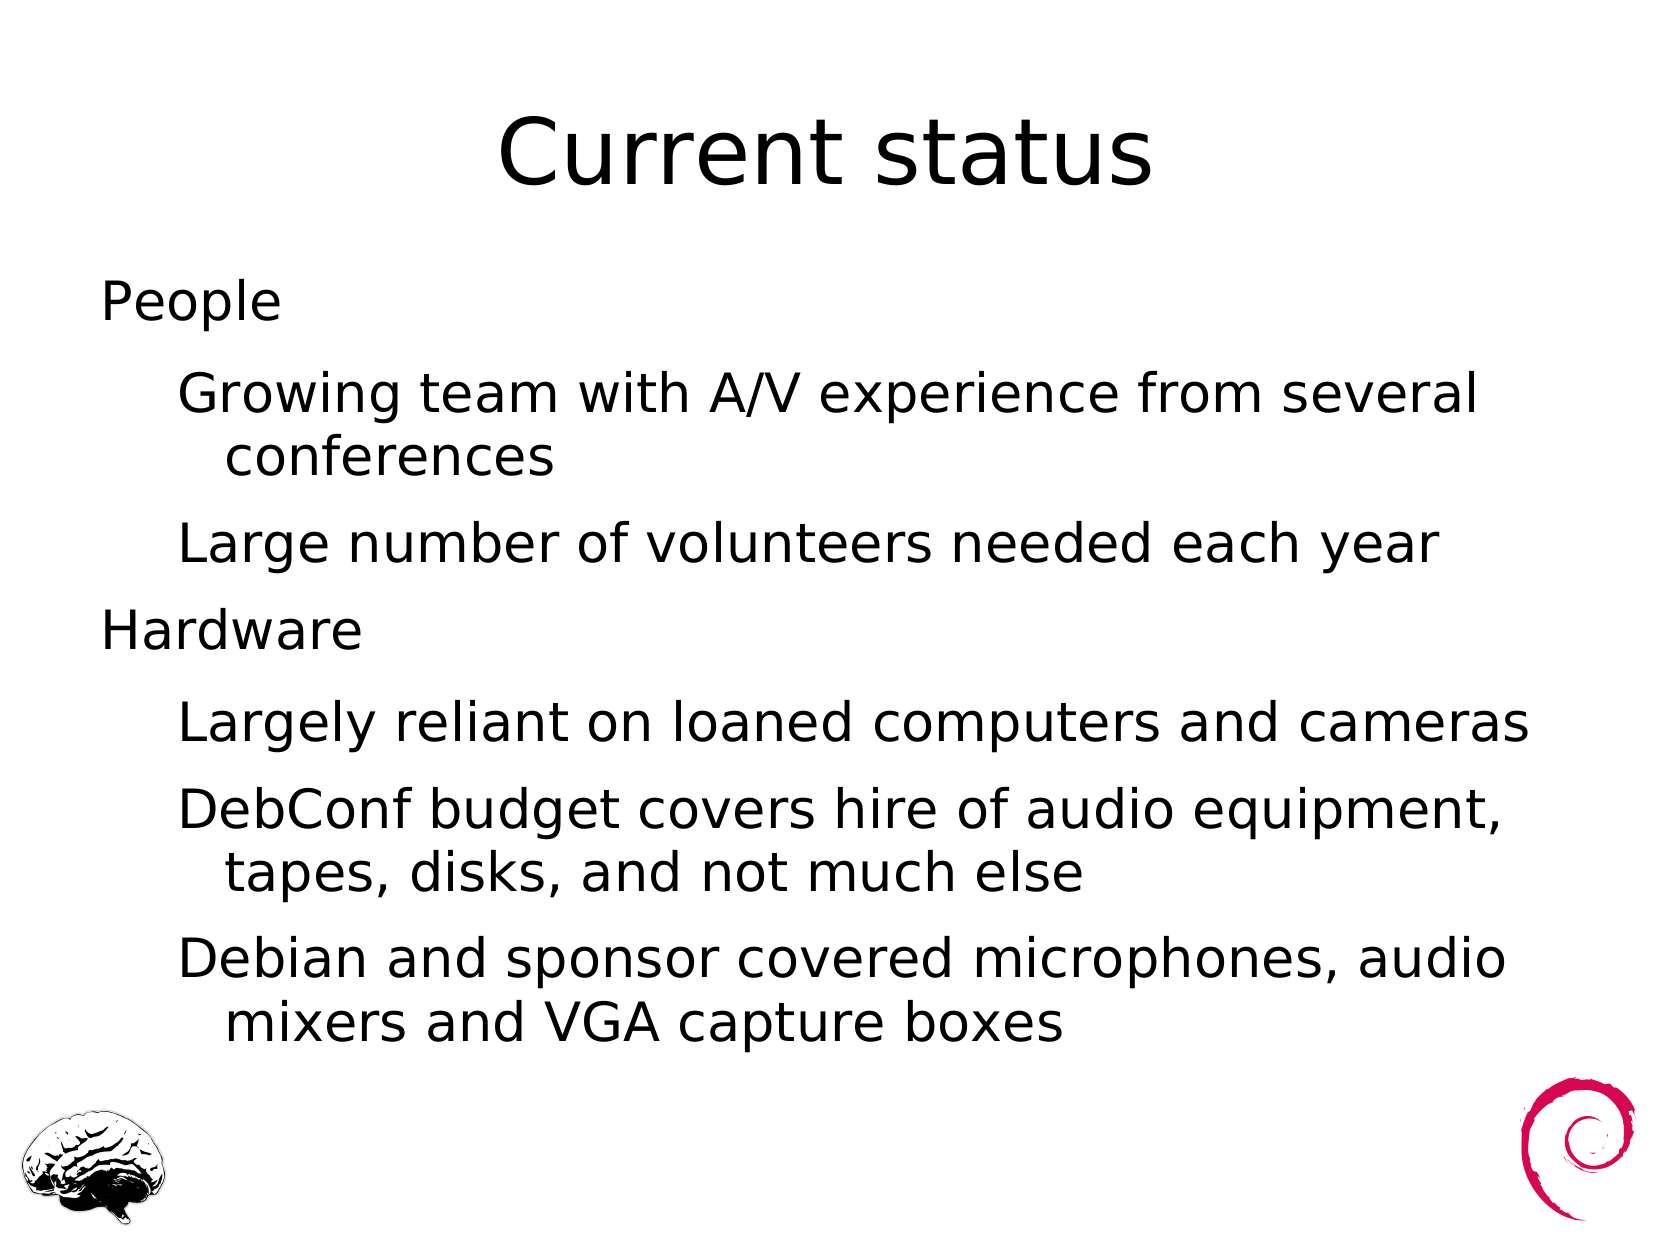

# Current status
People
Growing team with A/V experience from several conferences
Large number of volunteers needed each year
Hardware
Largely reliant on loaned computers and cameras
DebConf budget covers hire of audio equipment, tapes, disks, and not much else
Debian and sponsor covered microphones, audio mixers and VGA capture boxes